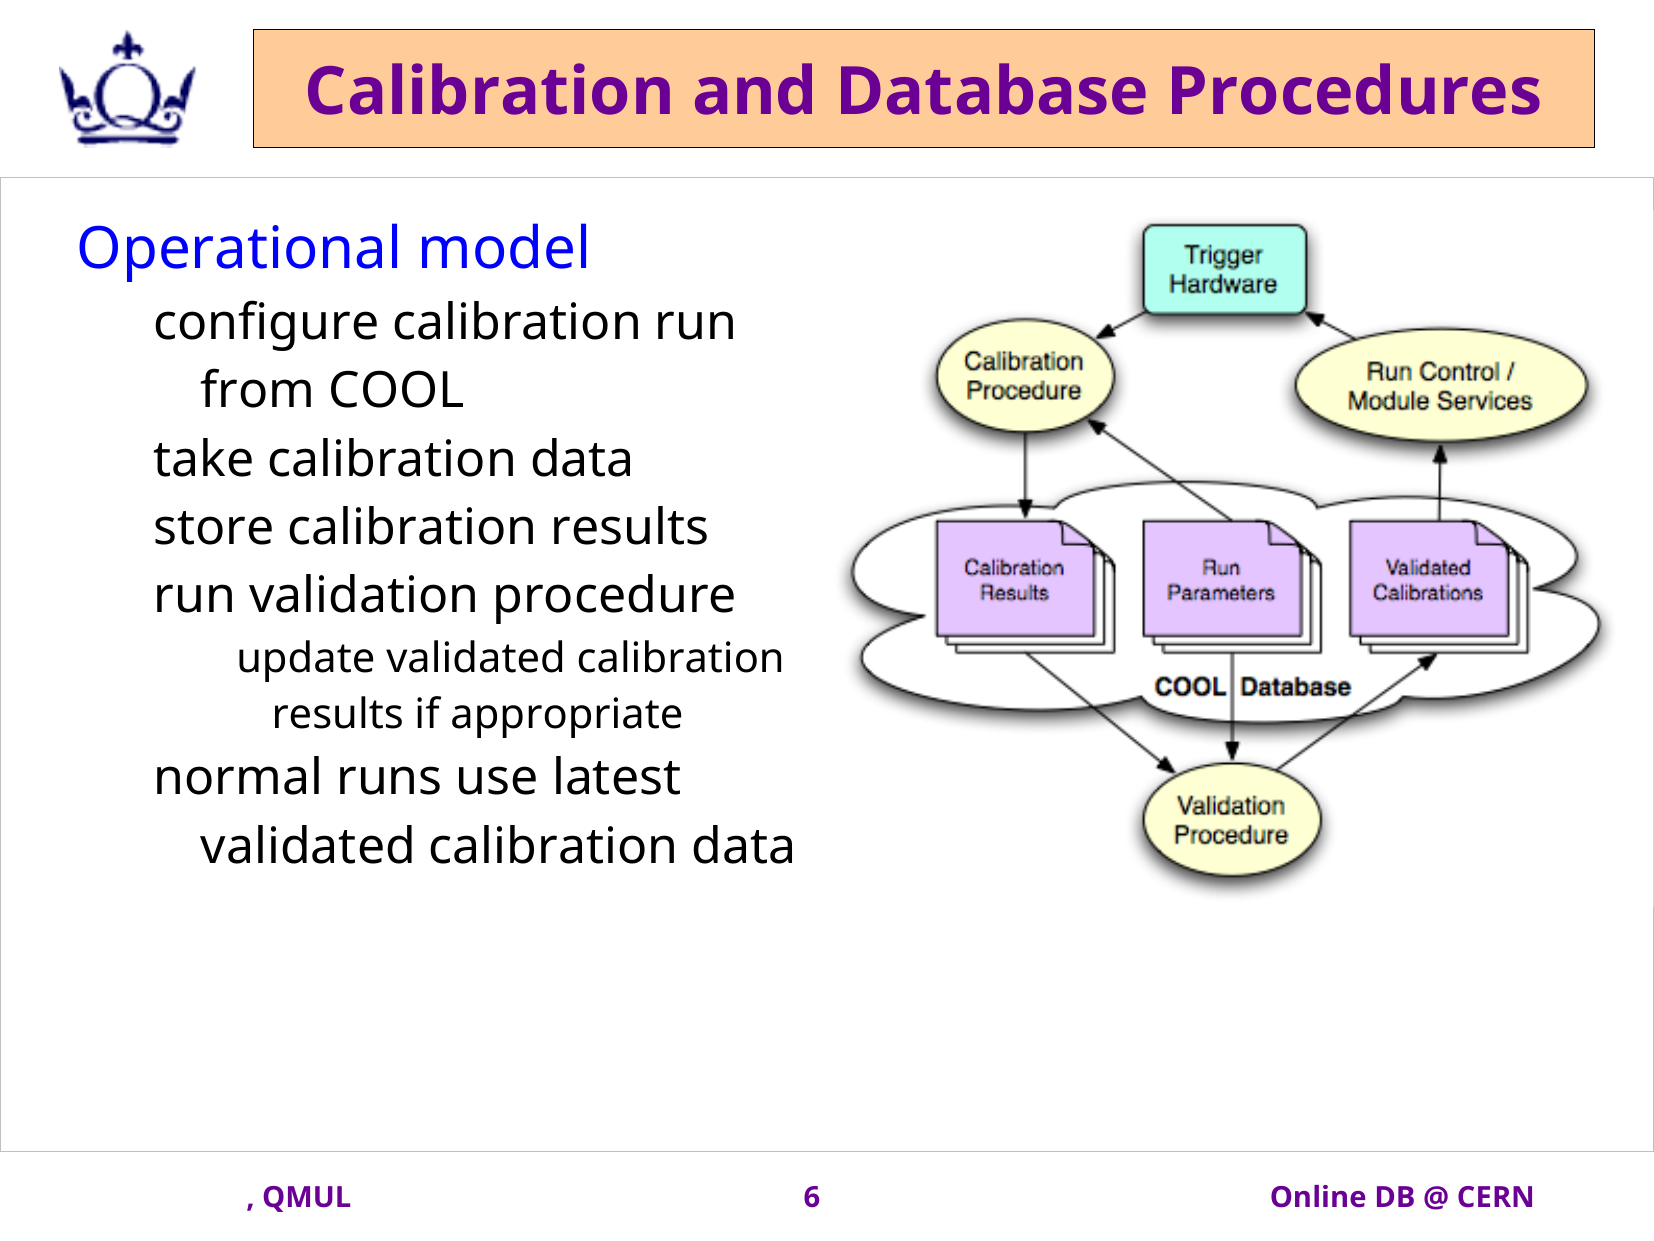

# Calibration and Database Procedures
Operational model
configure calibration run from COOL
take calibration data
store calibration results
run validation procedure
update validated calibration results if appropriate
normal runs use latest validated calibration data